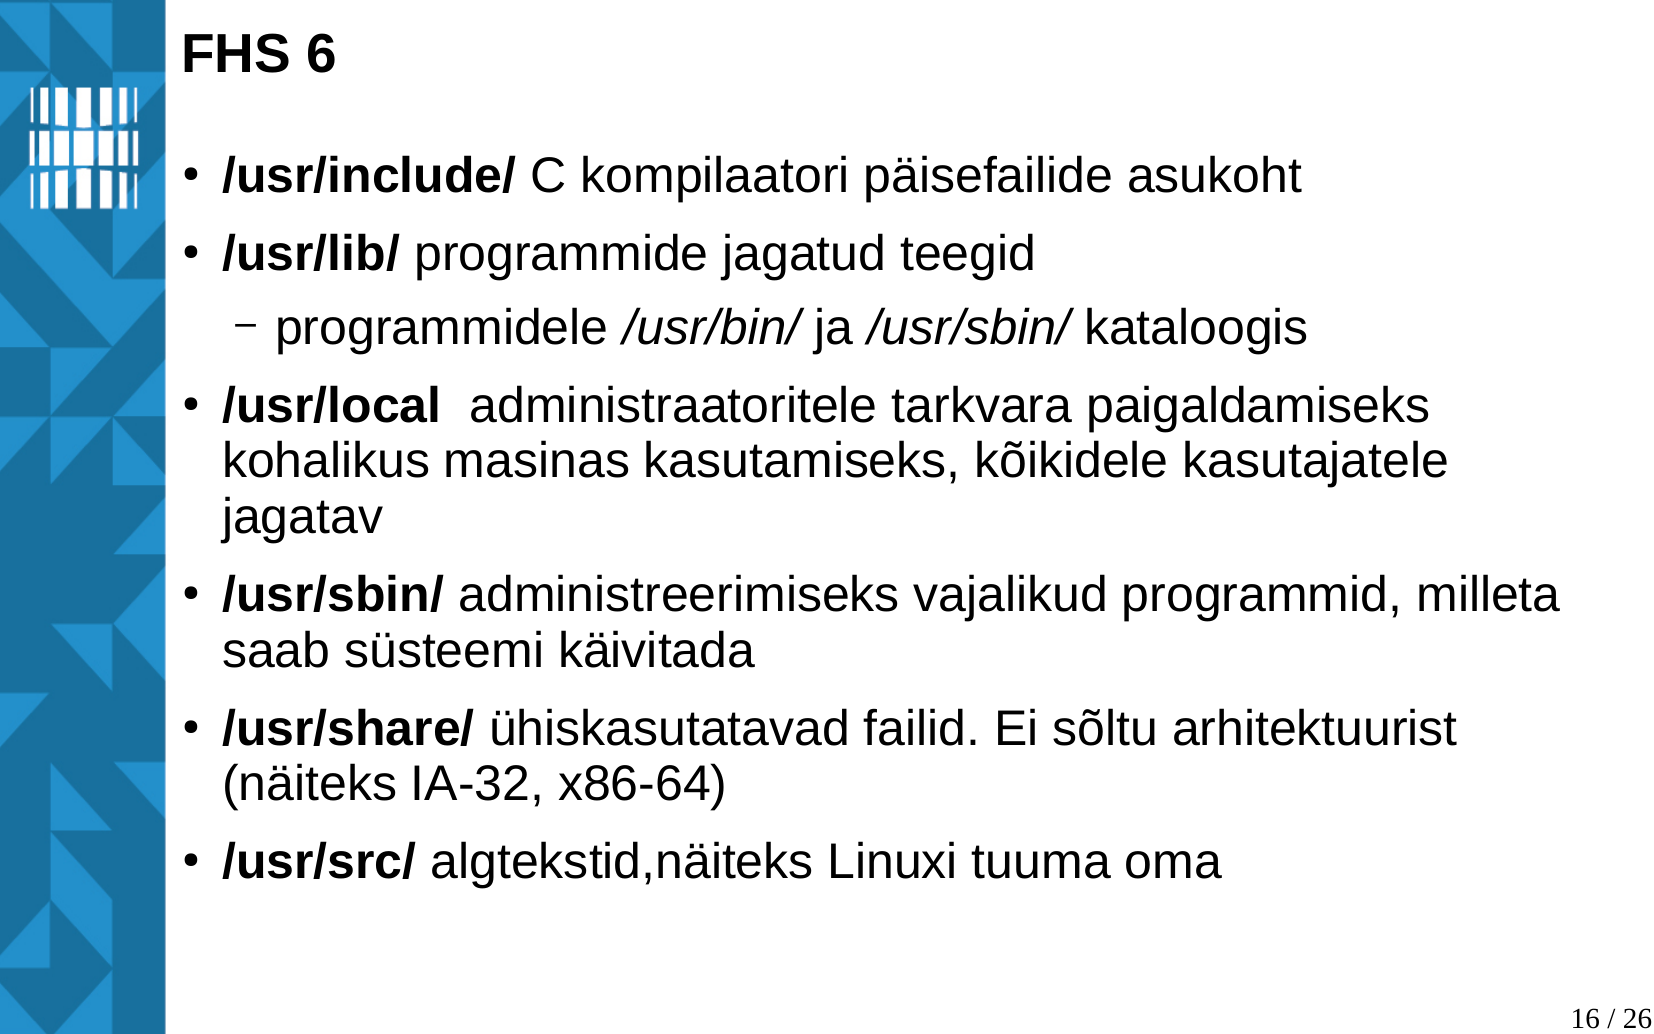

# FHS 6
/usr/include/ C kompilaatori päisefailide asukoht
/usr/lib/ programmide jagatud teegid
programmidele /usr/bin/ ja /usr/sbin/ kataloogis
/usr/local administraatoritele tarkvara paigaldamiseks kohalikus masinas kasutamiseks, kõikidele kasutajatele jagatav
/usr/sbin/ administreerimiseks vajalikud programmid, milleta saab süsteemi käivitada
/usr/share/ ühiskasutatavad failid. Ei sõltu arhitektuurist (näiteks IA-32, x86-64)
/usr/src/ algtekstid,näiteks Linuxi tuuma oma
16